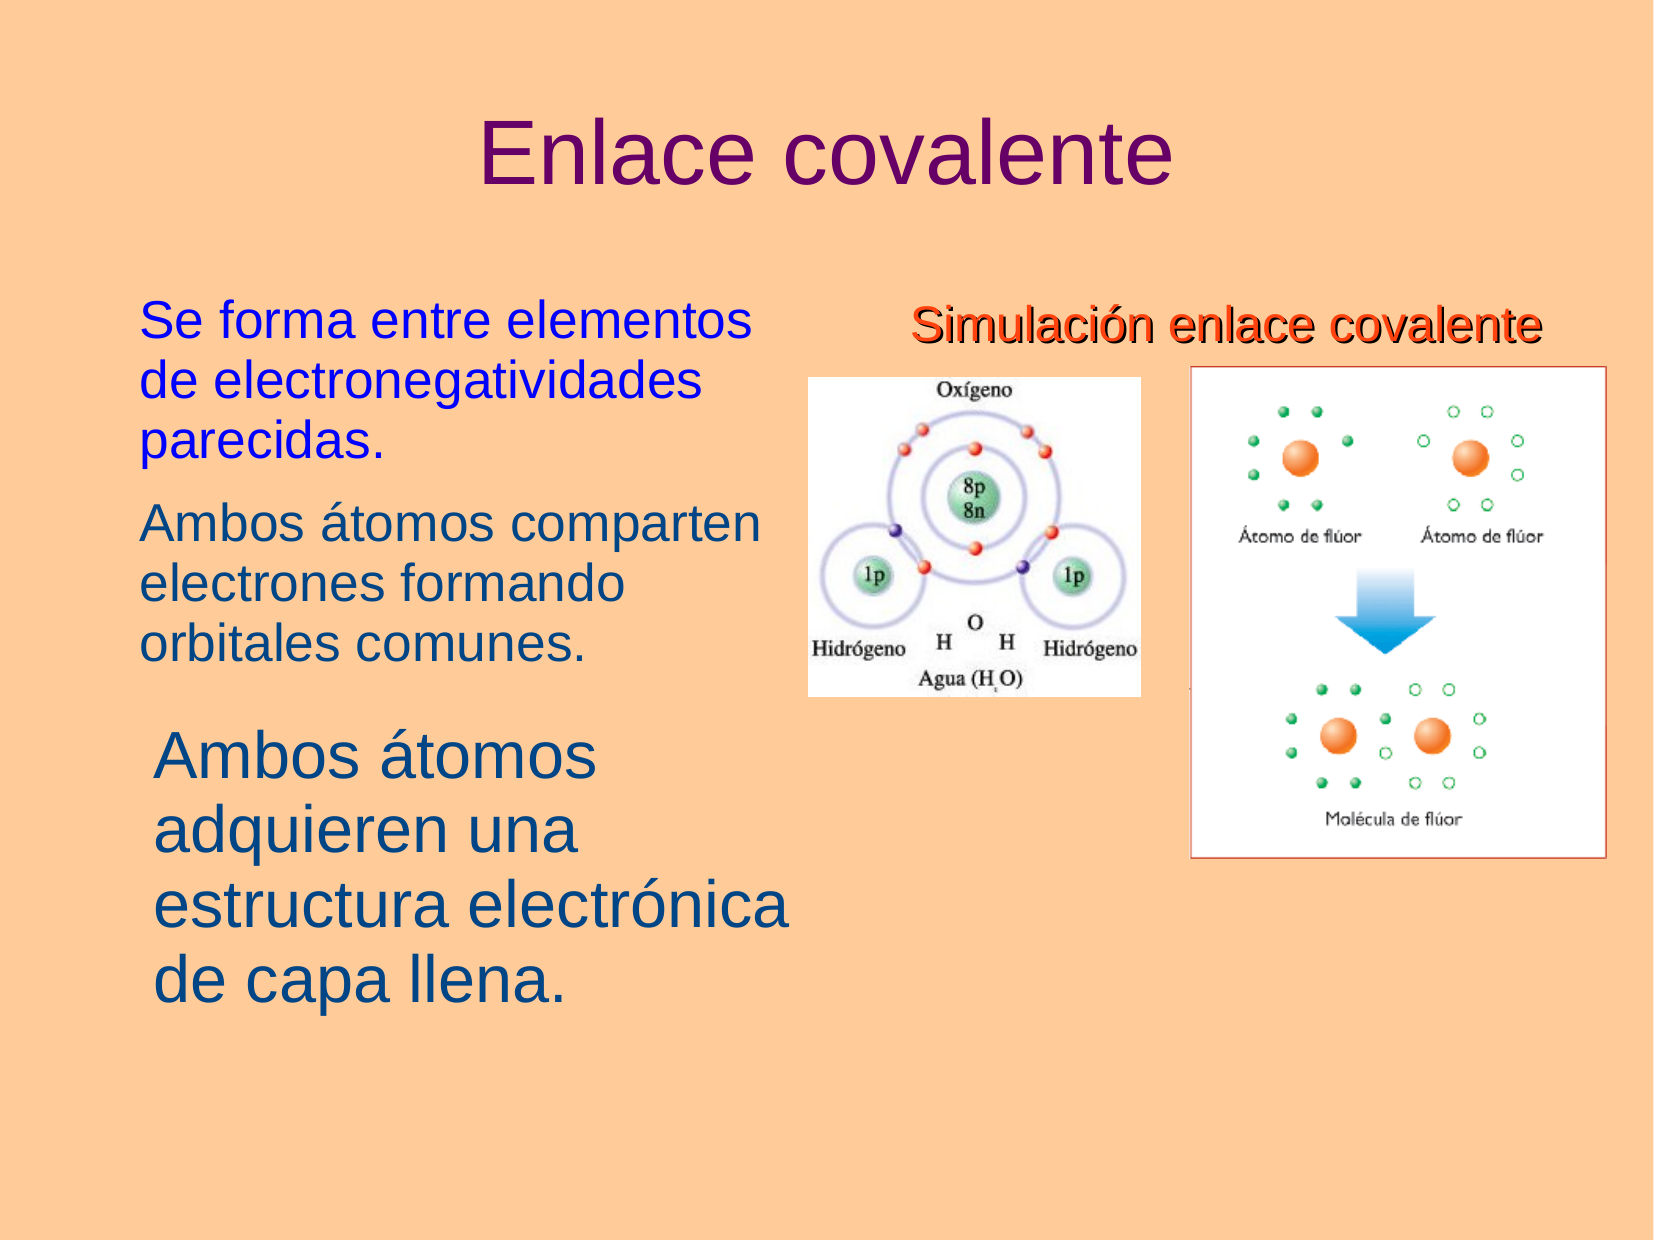

# Enlace covalente
Se forma entre elementos de electronegatividades parecidas.
Ambos átomos comparten electrones formando orbitales comunes.
Simulación enlace covalente
Ambos átomos adquieren una estructura electrónica de capa llena.